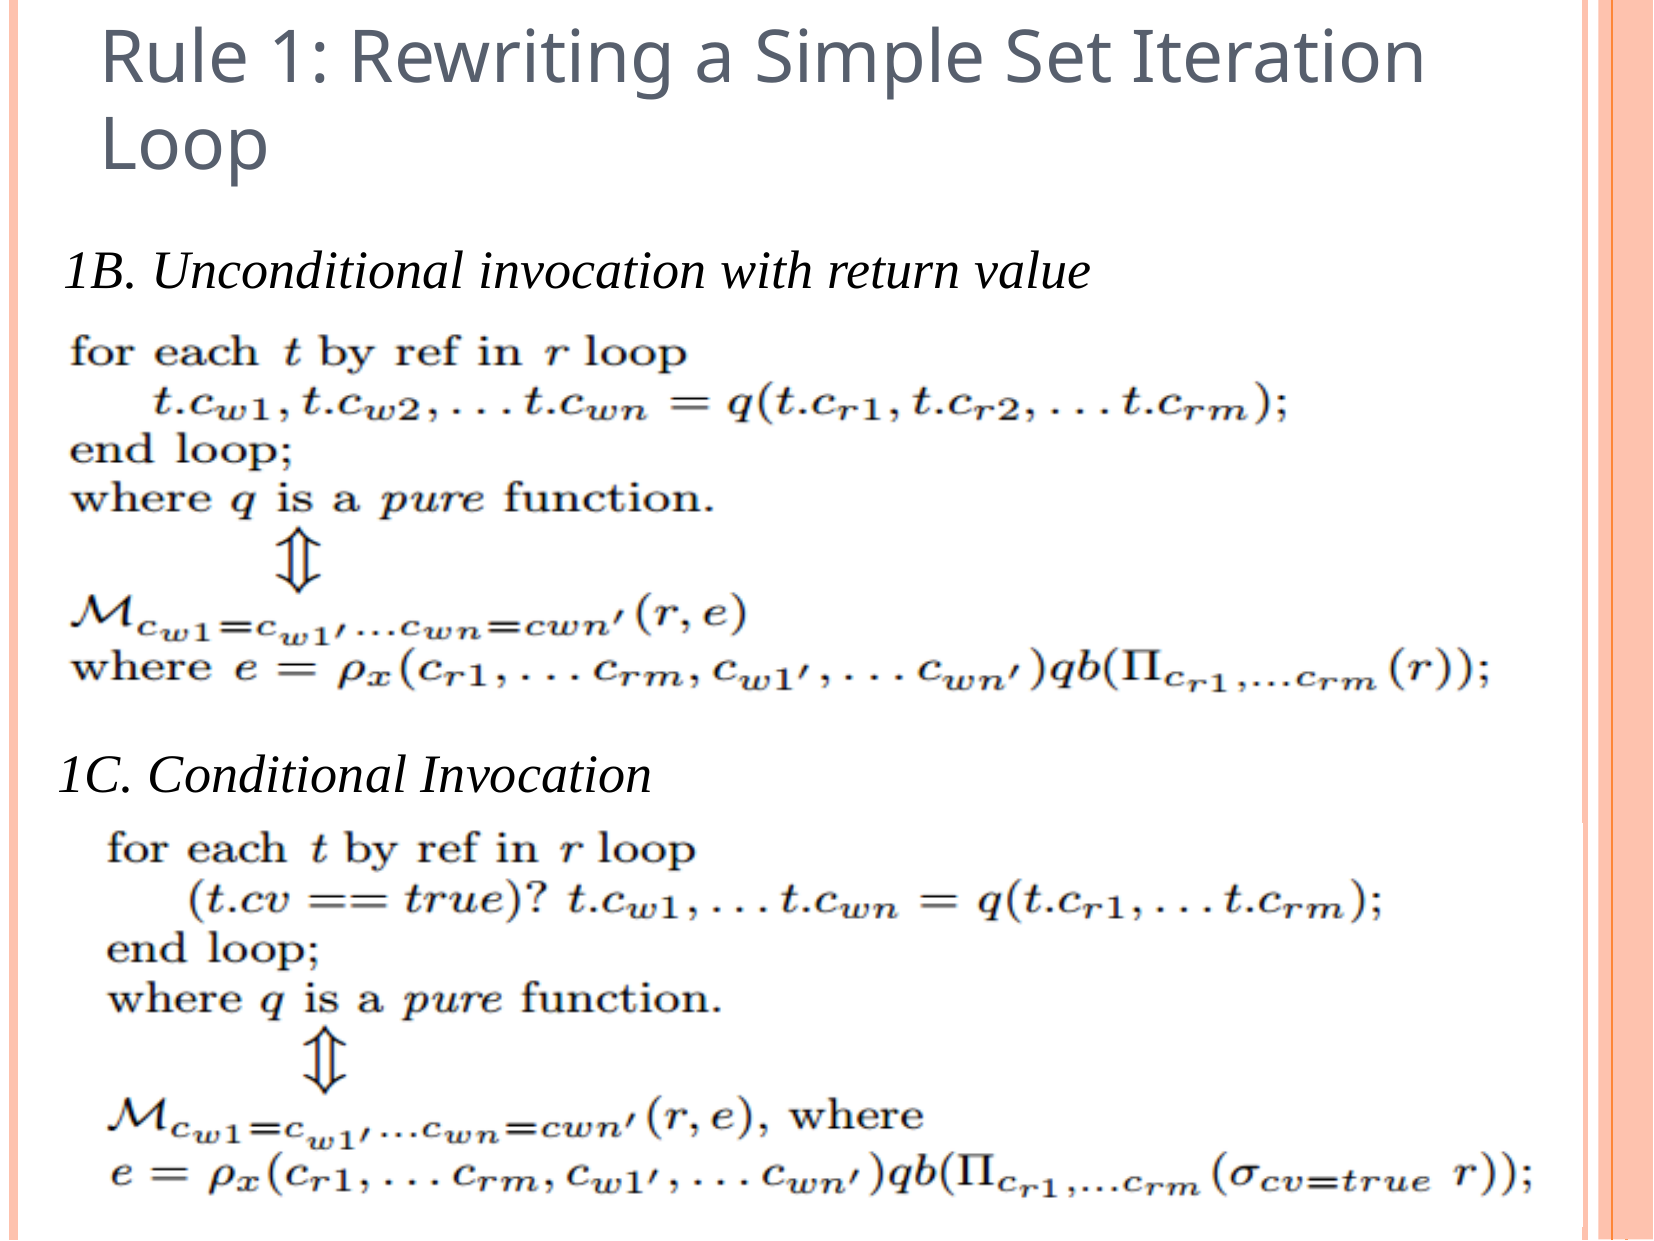

Rule 1: Rewriting a Simple Set Iteration Loop
1B. Unconditional invocation with return value
1A(i) Basic Form
1C. Conditional Invocation
/56